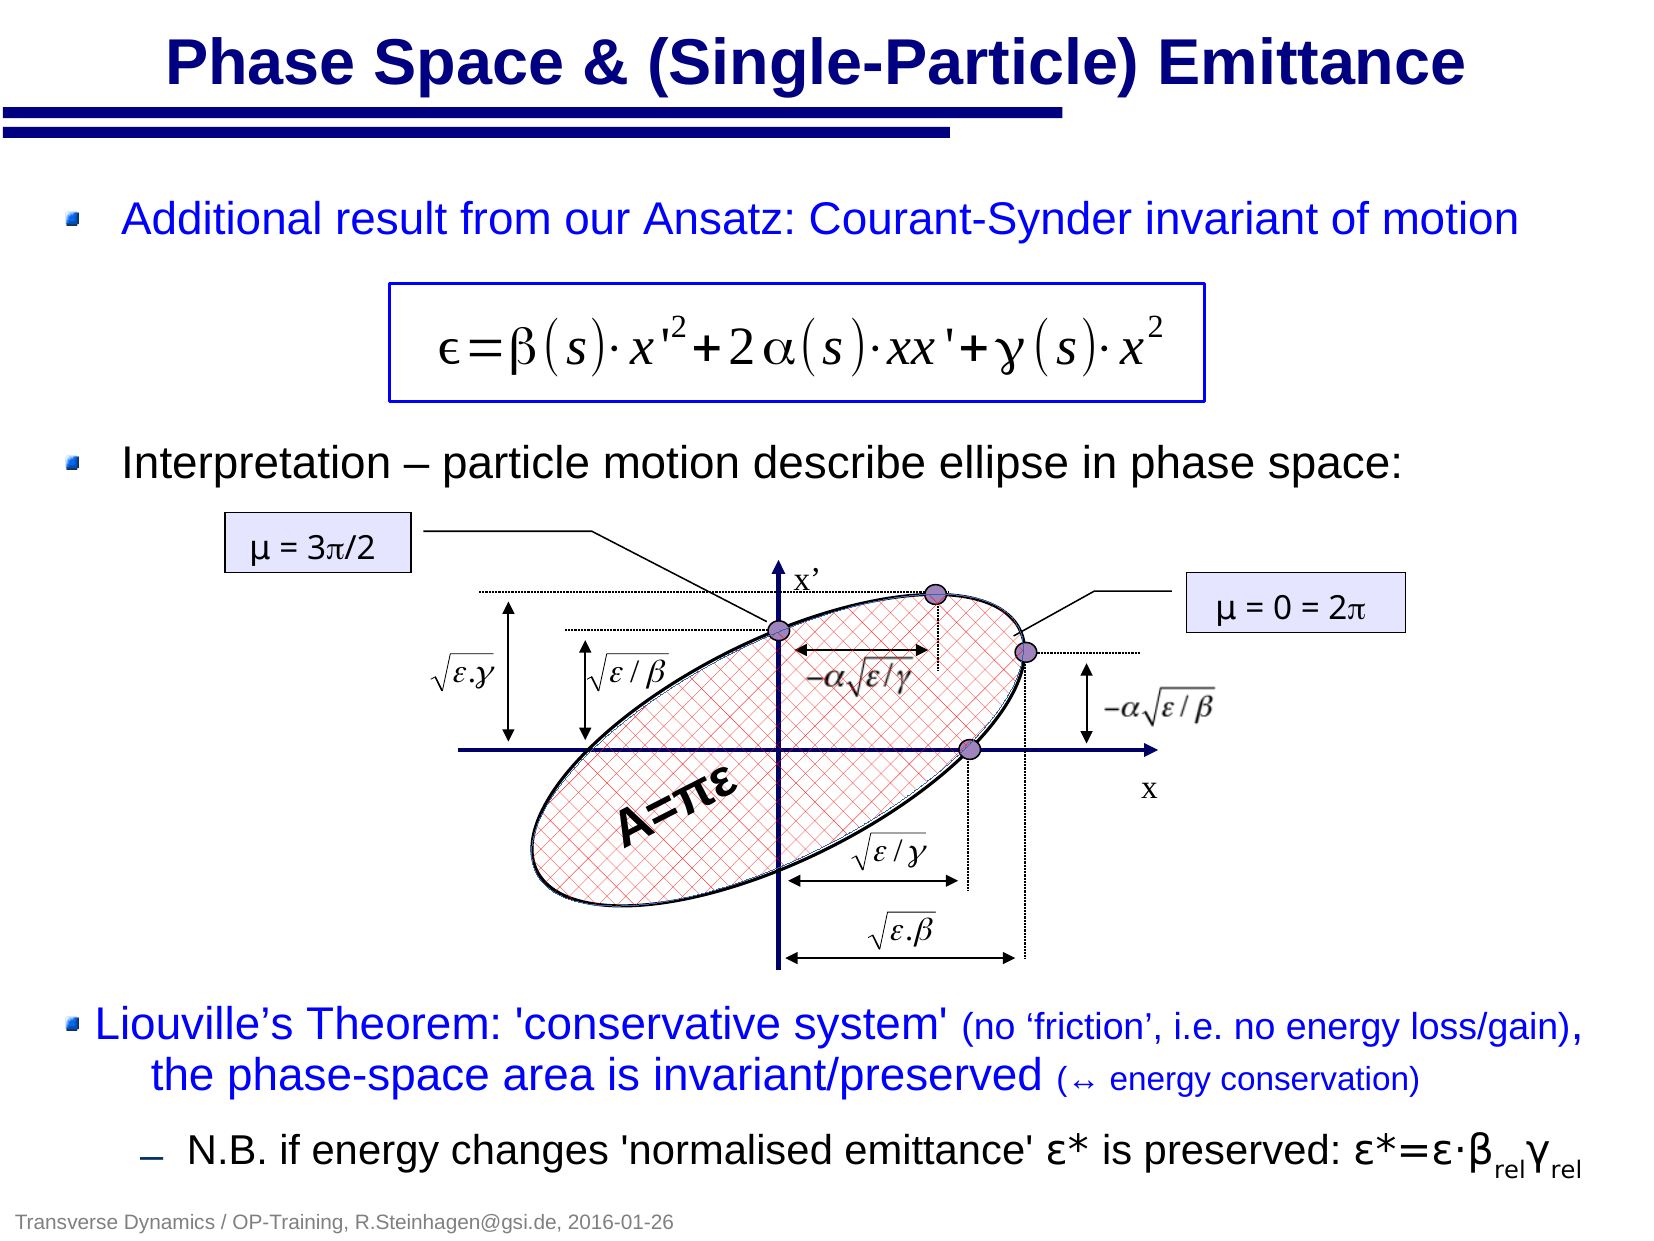

# Phase Space & (Single-Particle) Emittance
Additional result from our Ansatz: Courant-Synder invariant of motion
Interpretation – particle motion describe ellipse in phase space:
μ = 3/2
x’
x
μ = 0 = 2
A=πε
Liouville’s Theorem: 'conservative system' (no ‘friction’, i.e. no energy loss/gain), the phase-space area is invariant/preserved (↔ energy conservation)
N.B. if energy changes 'normalised emittance' ε* is preserved: ε*=ε·βrelγrel